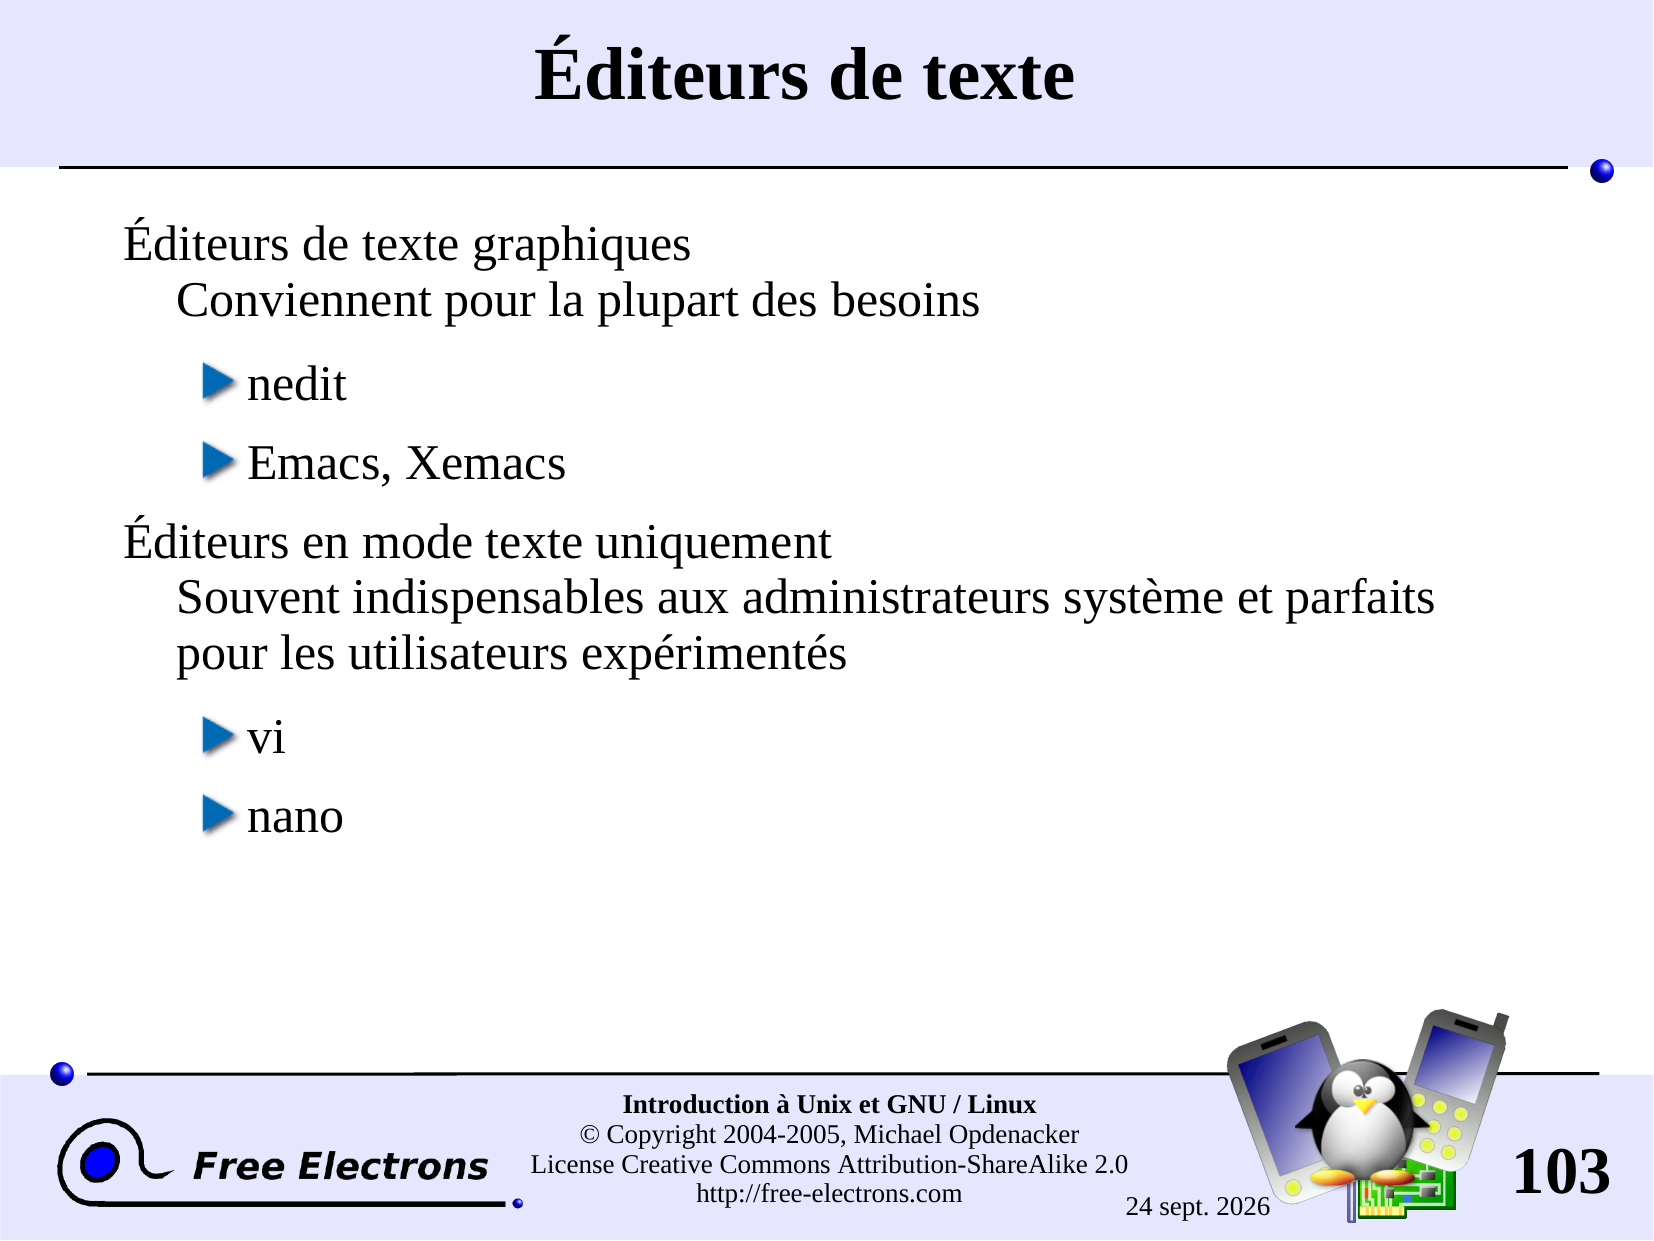

# Éditeurs de texte
Éditeurs de texte graphiques
Conviennent pour la plupart des besoins
nedit
Emacs, Xemacs
Éditeurs en mode texte uniquement
Souvent indispensables aux administrateurs système et parfaits pour les utilisateurs expérimentés
vi
nano